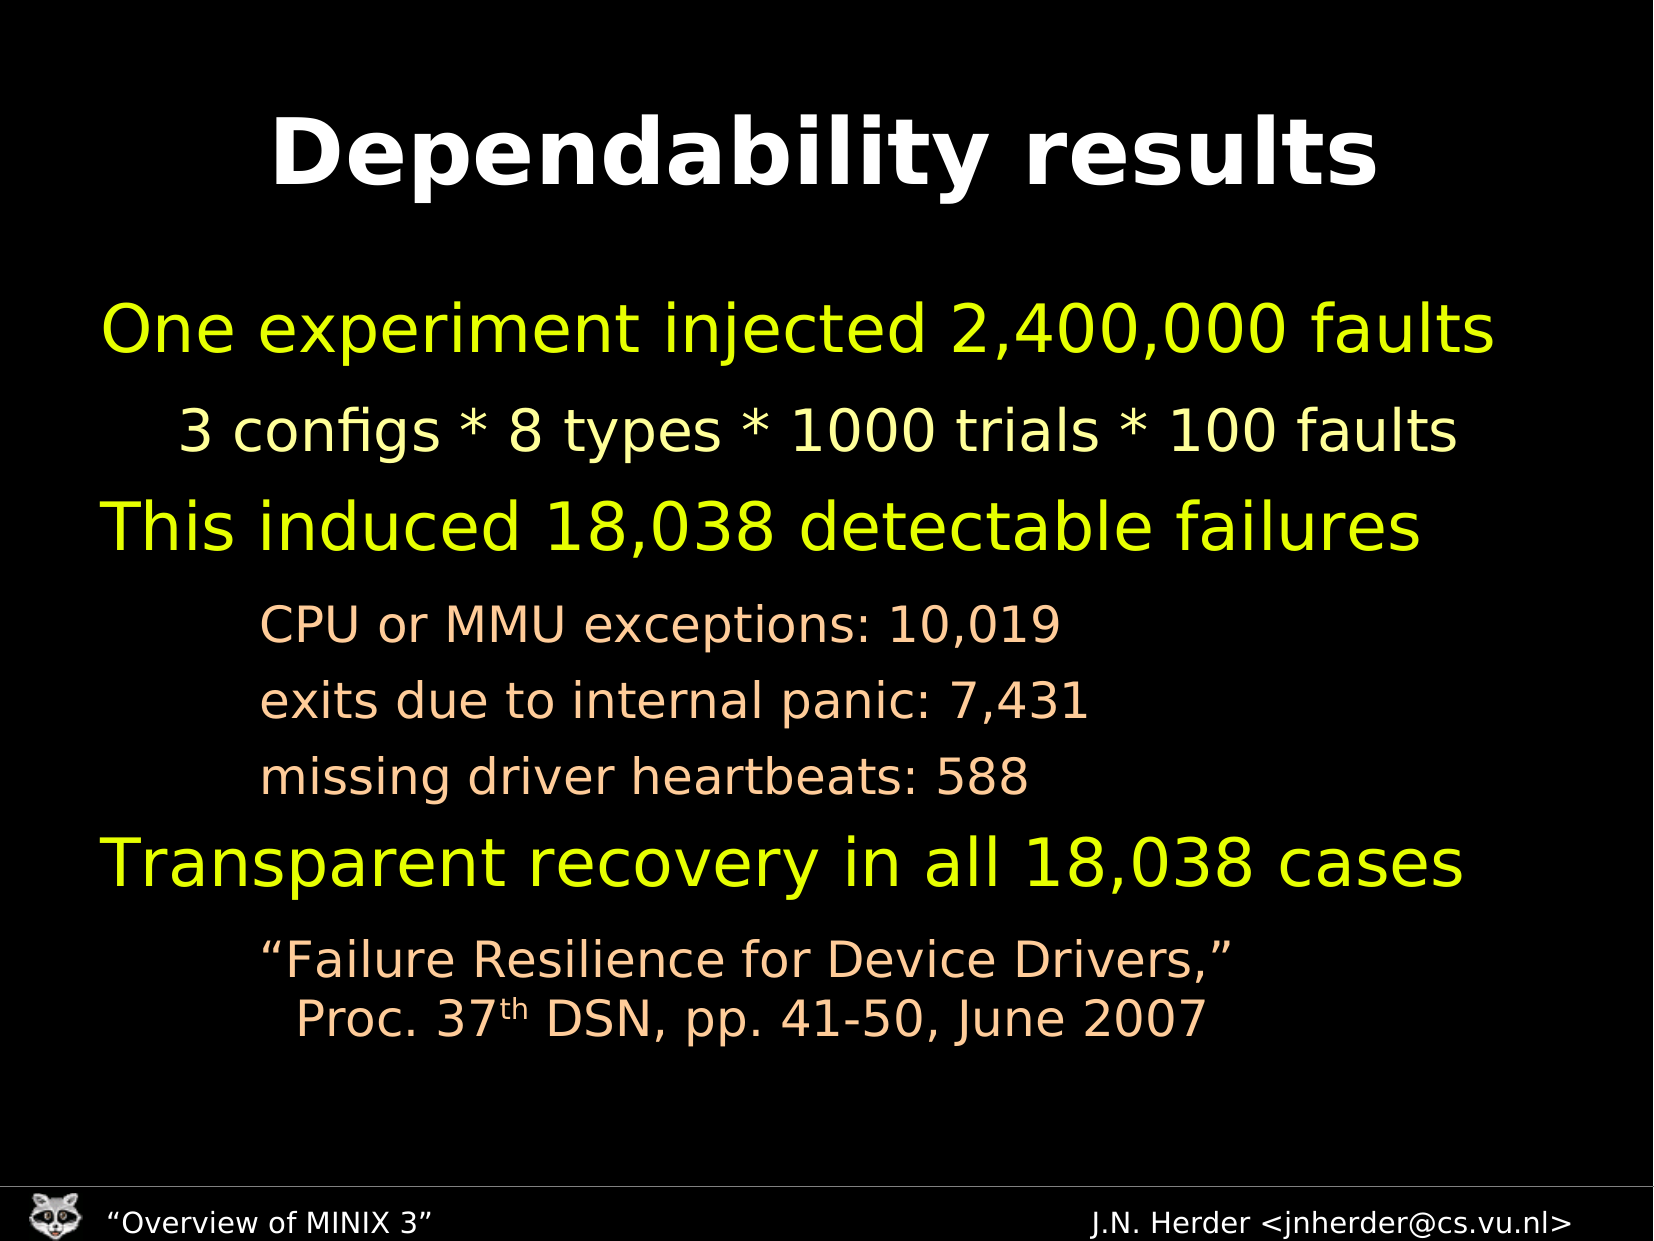

# Dependability results
One experiment injected 2,400,000 faults
3 configs * 8 types * 1000 trials * 100 faults
This induced 18,038 detectable failures
CPU or MMU exceptions: 10,019
exits due to internal panic: 7,431
missing driver heartbeats: 588
Transparent recovery in all 18,038 cases
“Failure Resilience for Device Drivers,”
Proc. 37th DSN, pp. 41-50, June 2007